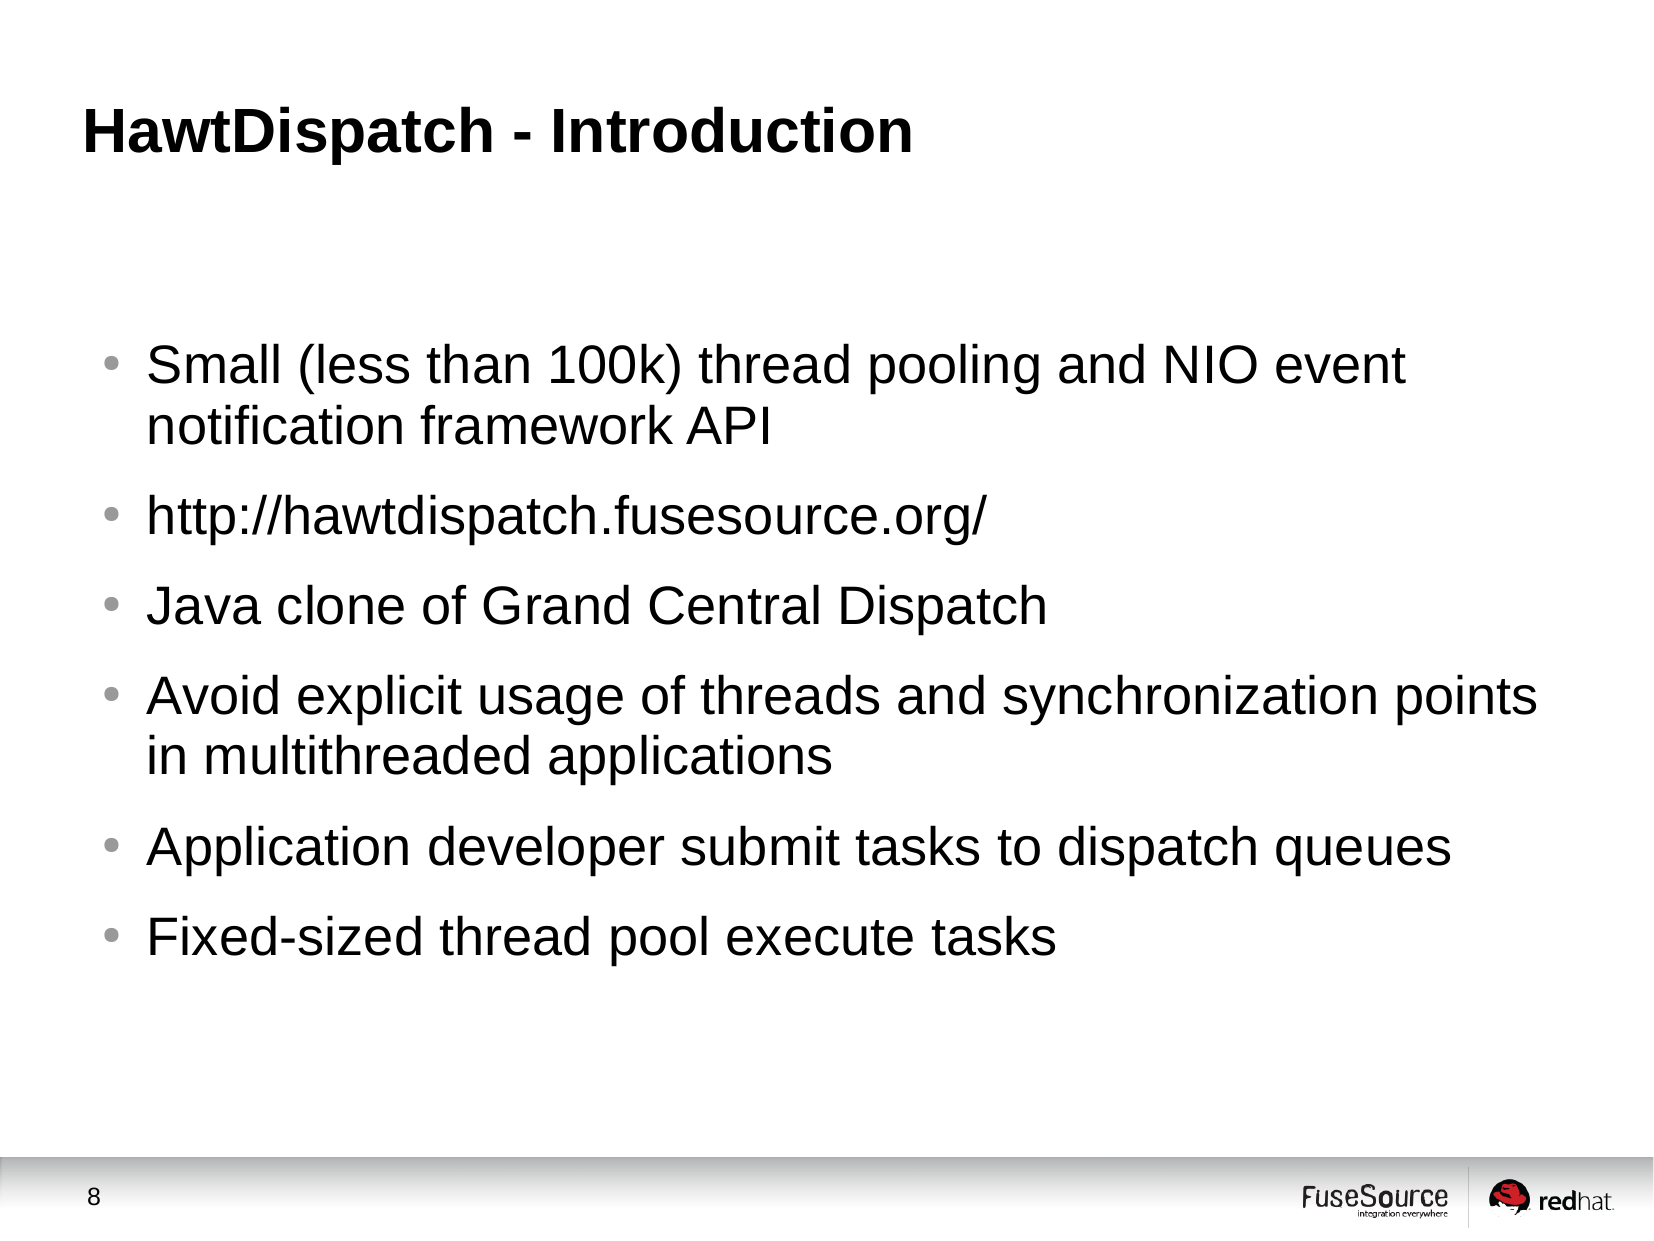

# HawtDispatch - Introduction
Small (less than 100k) thread pooling and NIO event notification framework API
http://hawtdispatch.fusesource.org/
Java clone of Grand Central Dispatch
Avoid explicit usage of threads and synchronization points in multithreaded applications
Application developer submit tasks to dispatch queues
Fixed-sized thread pool execute tasks